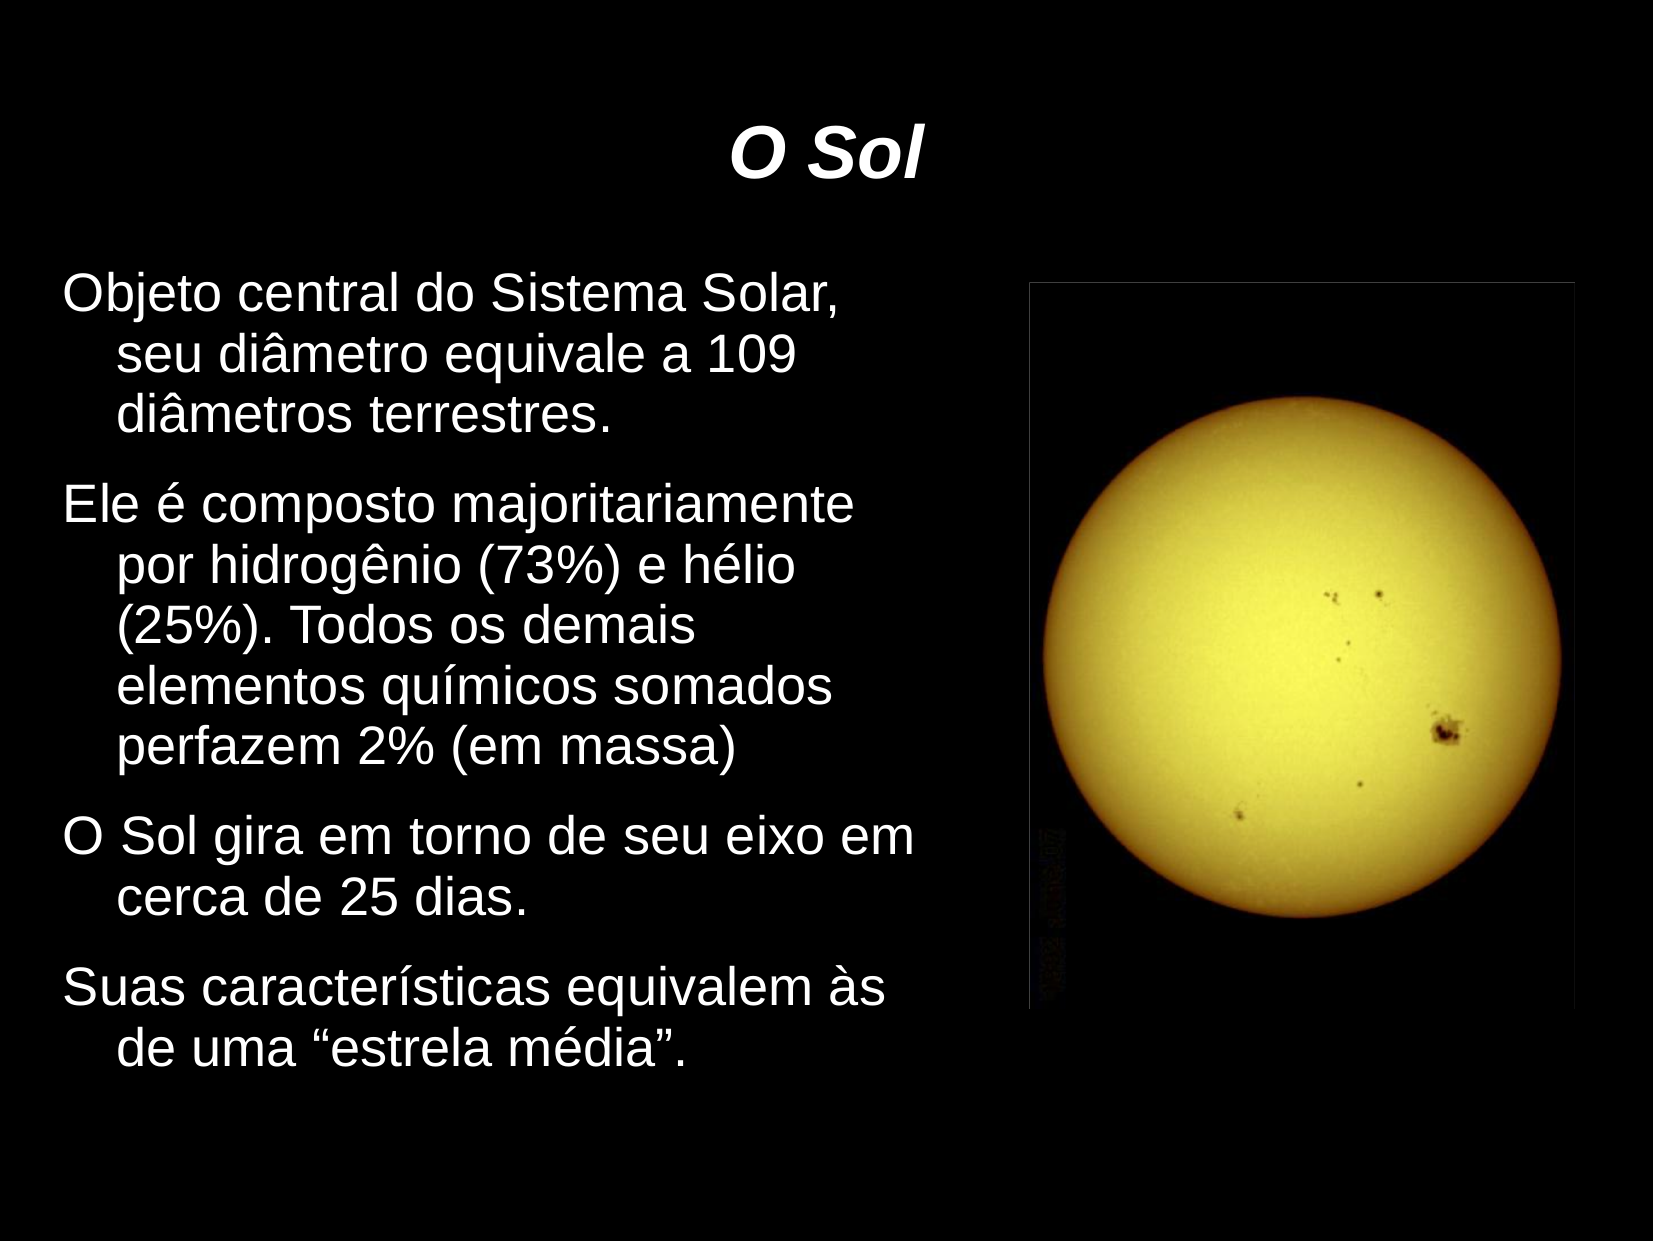

# O Sol
Objeto central do Sistema Solar, seu diâmetro equivale a 109 diâmetros terrestres.
Ele é composto majoritariamente por hidrogênio (73%) e hélio (25%). Todos os demais elementos químicos somados perfazem 2% (em massa)
O Sol gira em torno de seu eixo em cerca de 25 dias.
Suas características equivalem às de uma “estrela média”.